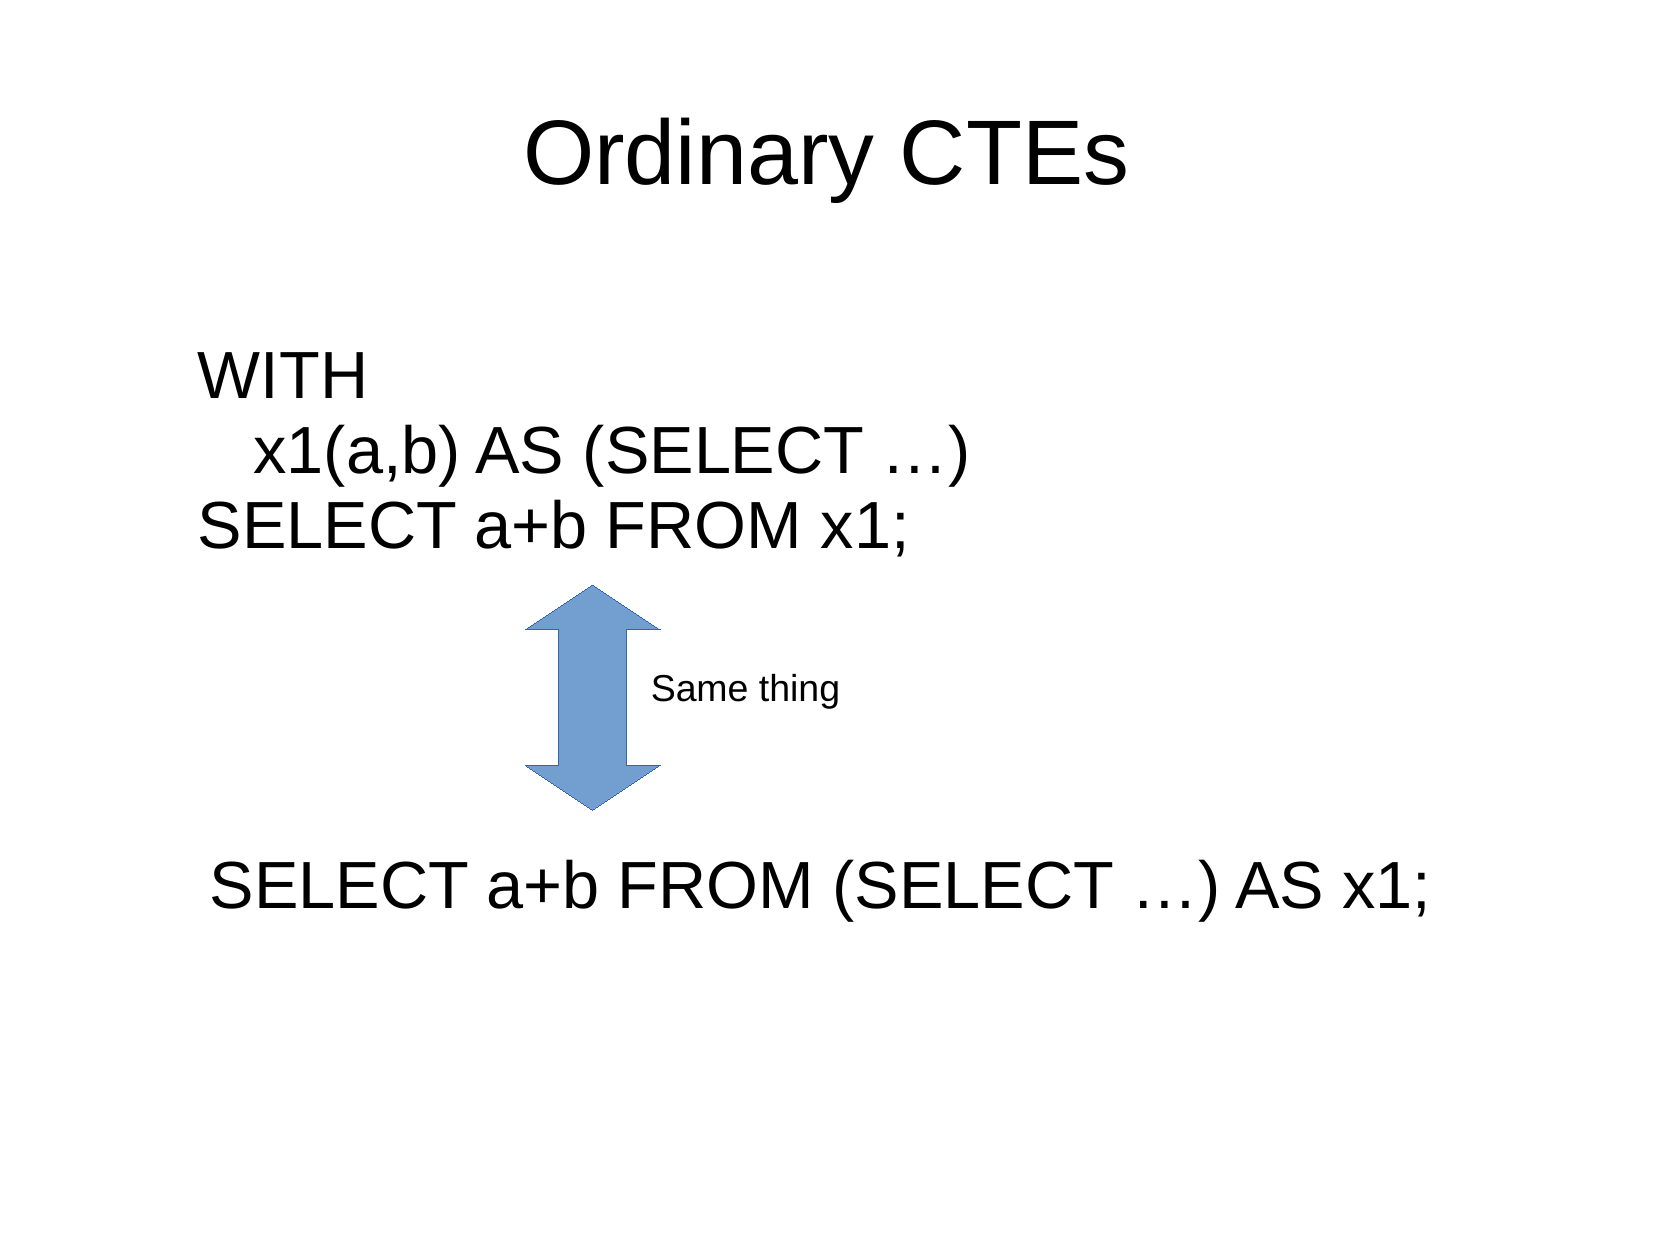

# Ordinary CTEs
WITH
 x1(a,b) AS (SELECT …)
SELECT a+b FROM x1;
Same thing
SELECT a+b FROM (SELECT …) AS x1;